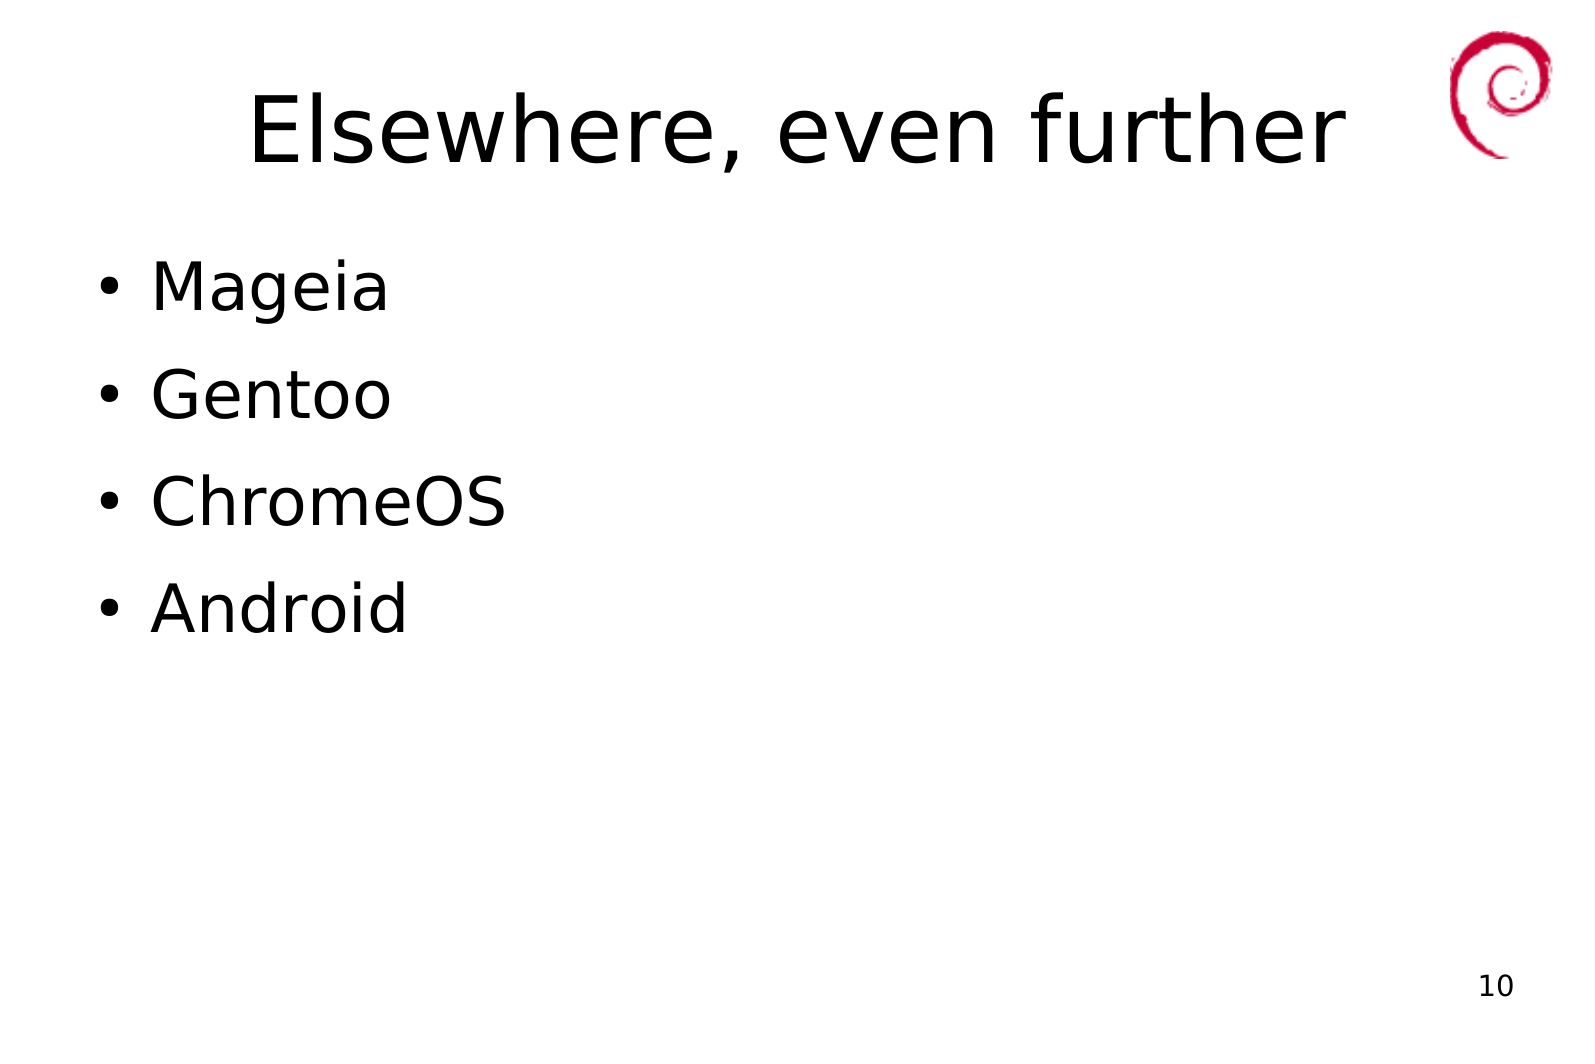

# Elsewhere, even further
Mageia
Gentoo
ChromeOS
Android
10